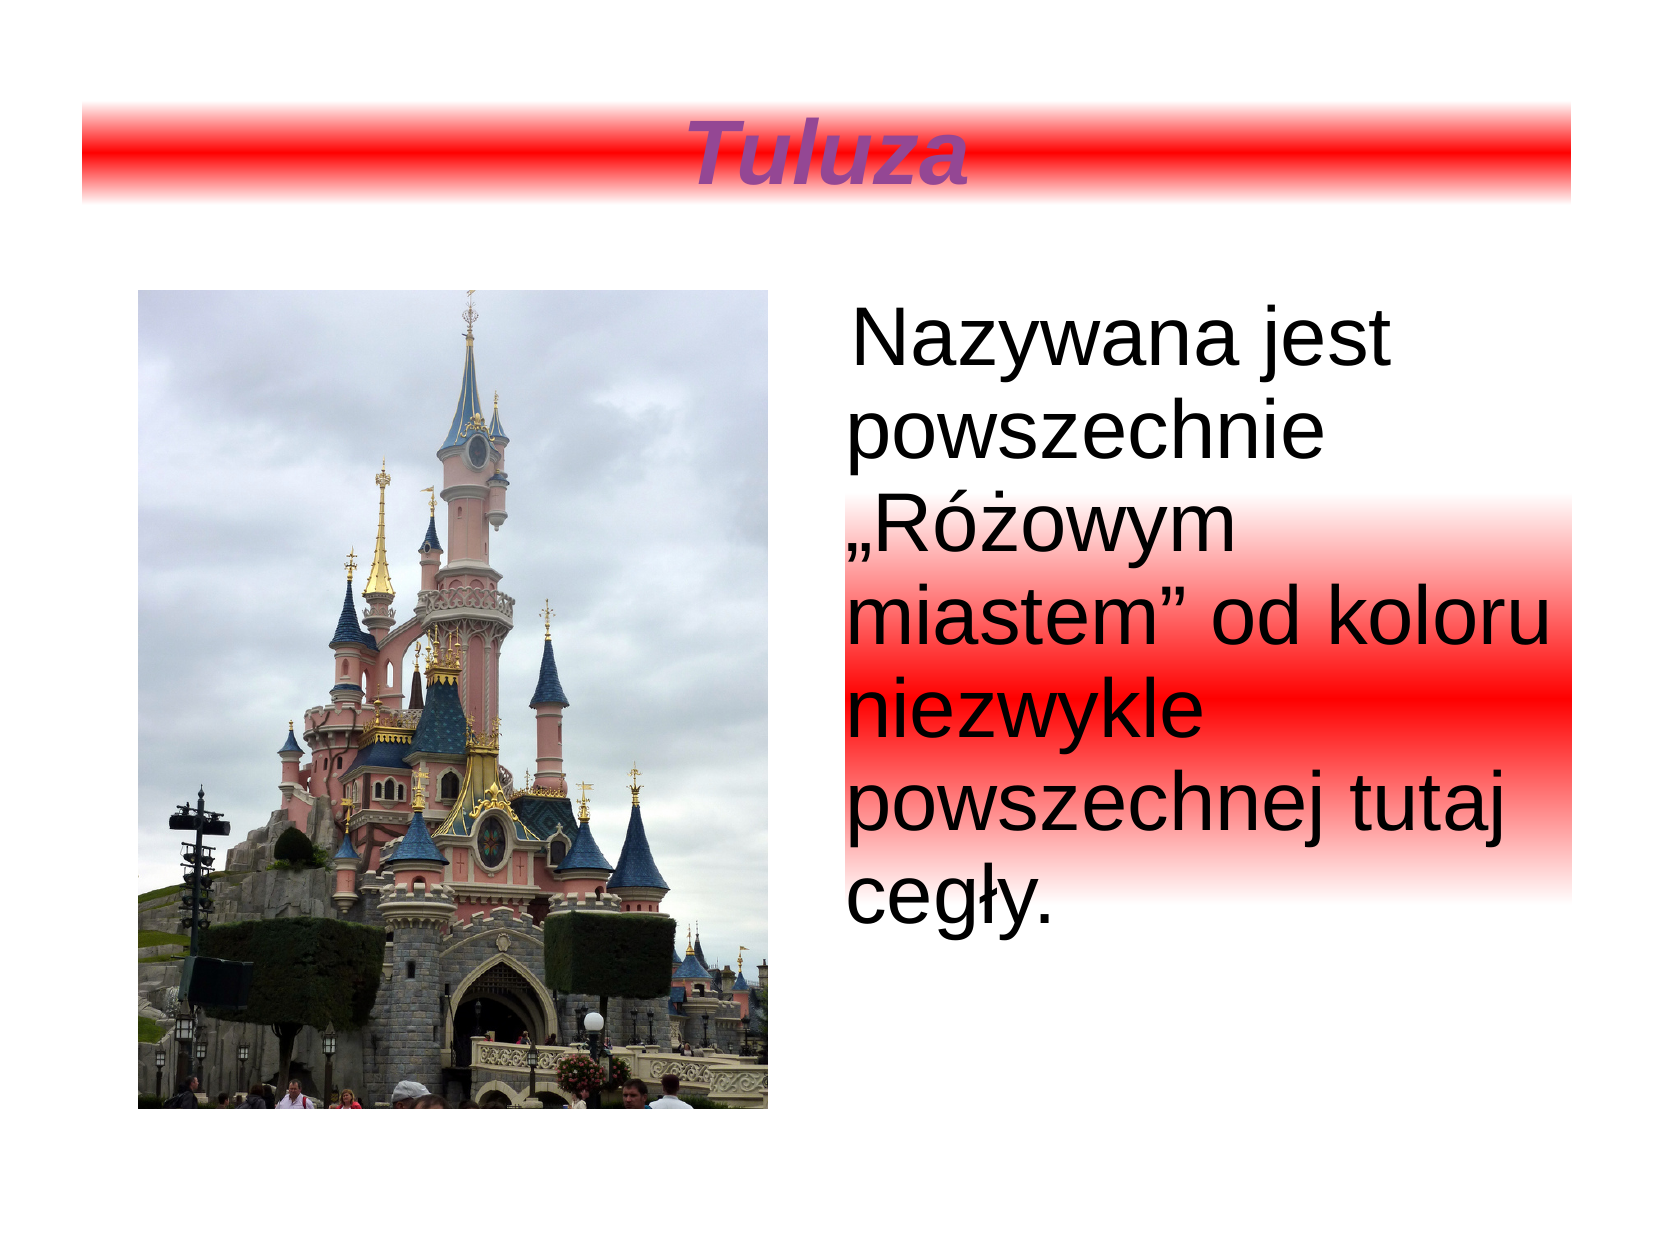

# Tuluza
 Nazywana jest powszechnie „Różowym miastem” od koloru niezwykle powszechnej tutaj cegły.